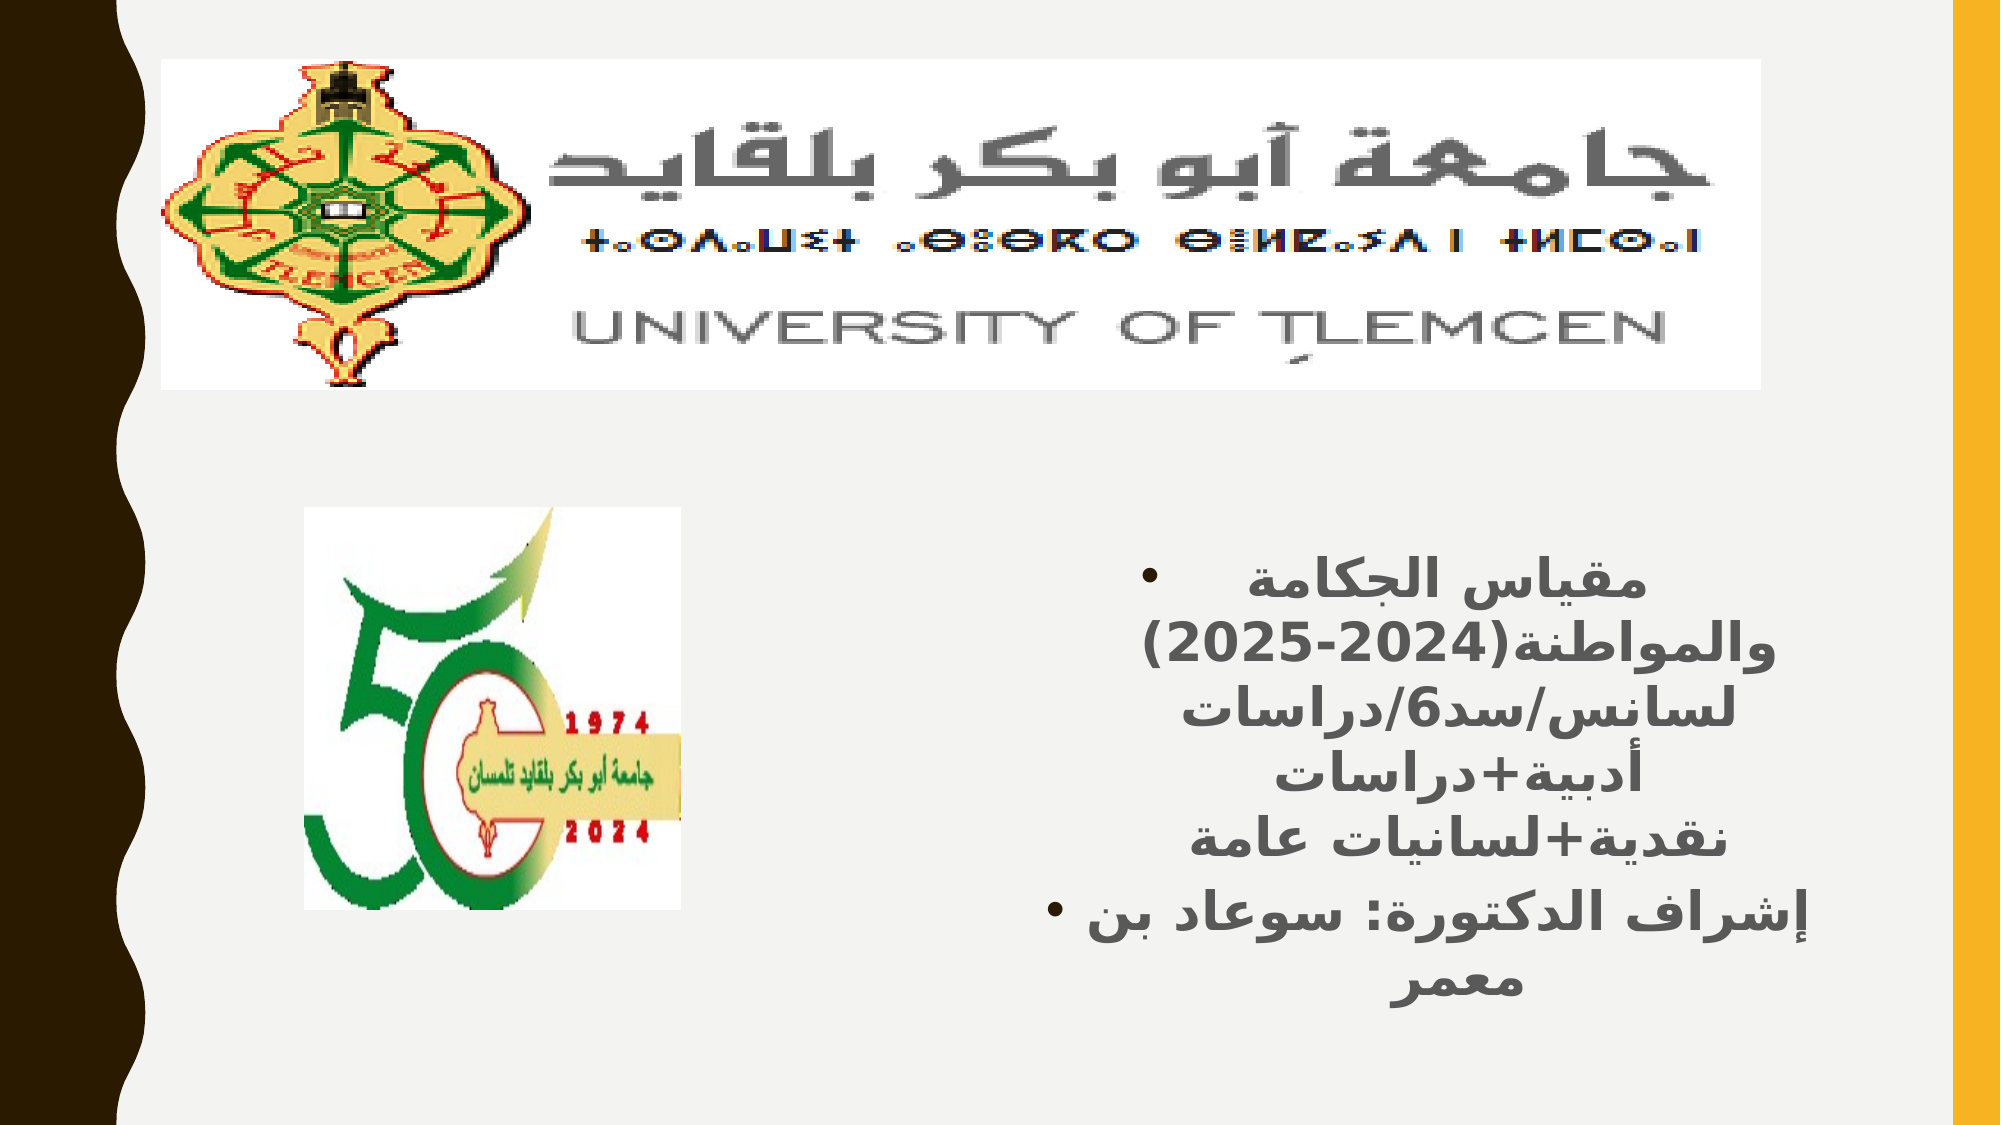

#
مقياس الجكامة والمواطنة(2024-2025) لسانس/سد6/دراسات أدبية+دراسات نقدية+لسانيات عامة
إشراف الدكتورة: سوعاد بن معمر